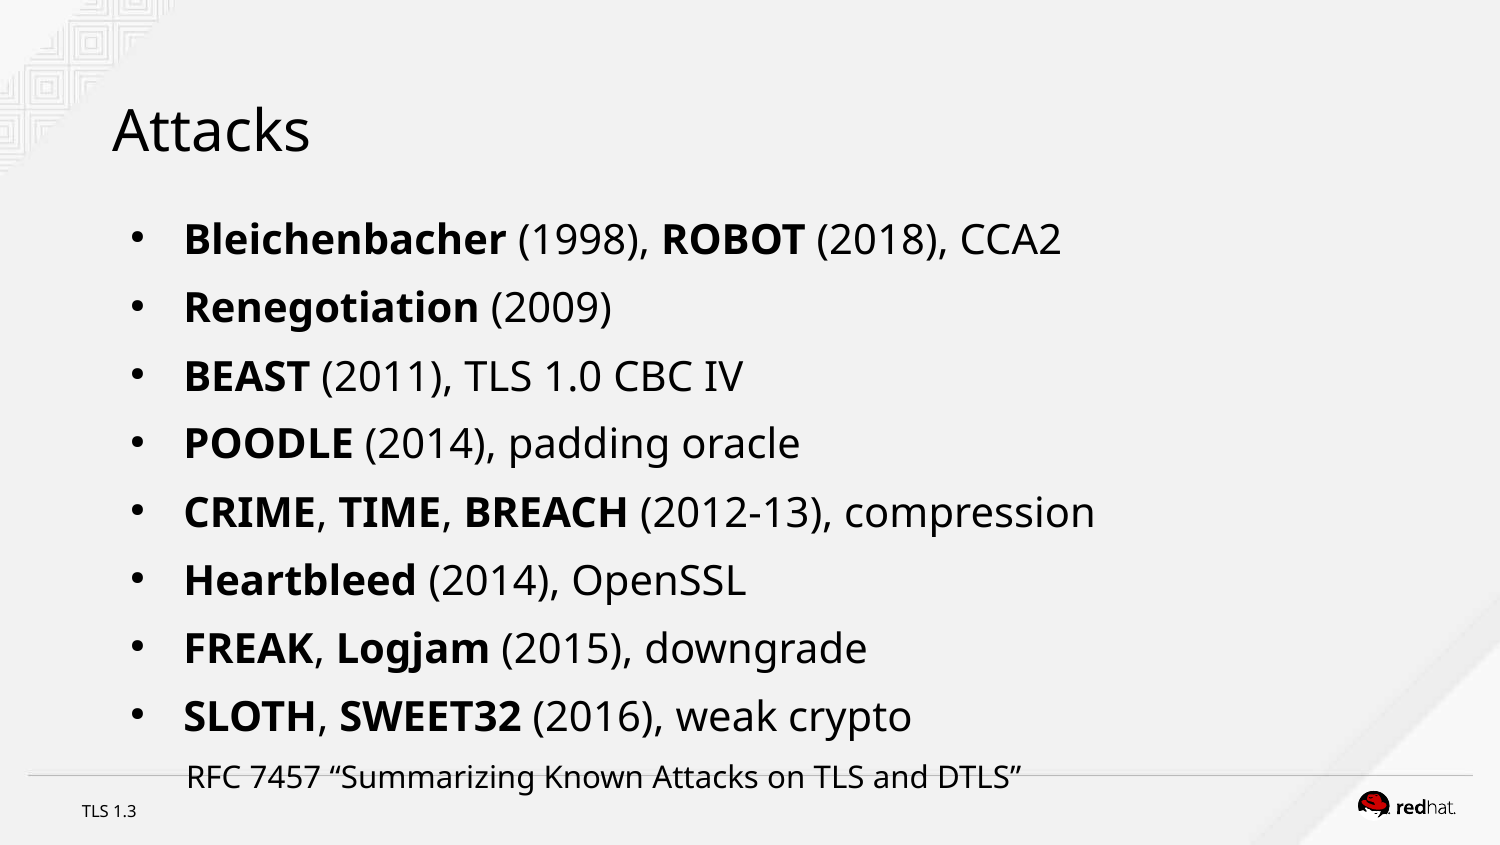

# Attacks
Bleichenbacher (1998), ROBOT (2018), CCA2
Renegotiation (2009)
BEAST (2011), TLS 1.0 CBC IV
POODLE (2014), padding oracle
CRIME, TIME, BREACH (2012-13), compression
Heartbleed (2014), OpenSSL
FREAK, Logjam (2015), downgrade
SLOTH, SWEET32 (2016), weak crypto
RFC 7457 “Summarizing Known Attacks on TLS and DTLS”
TLS 1.3